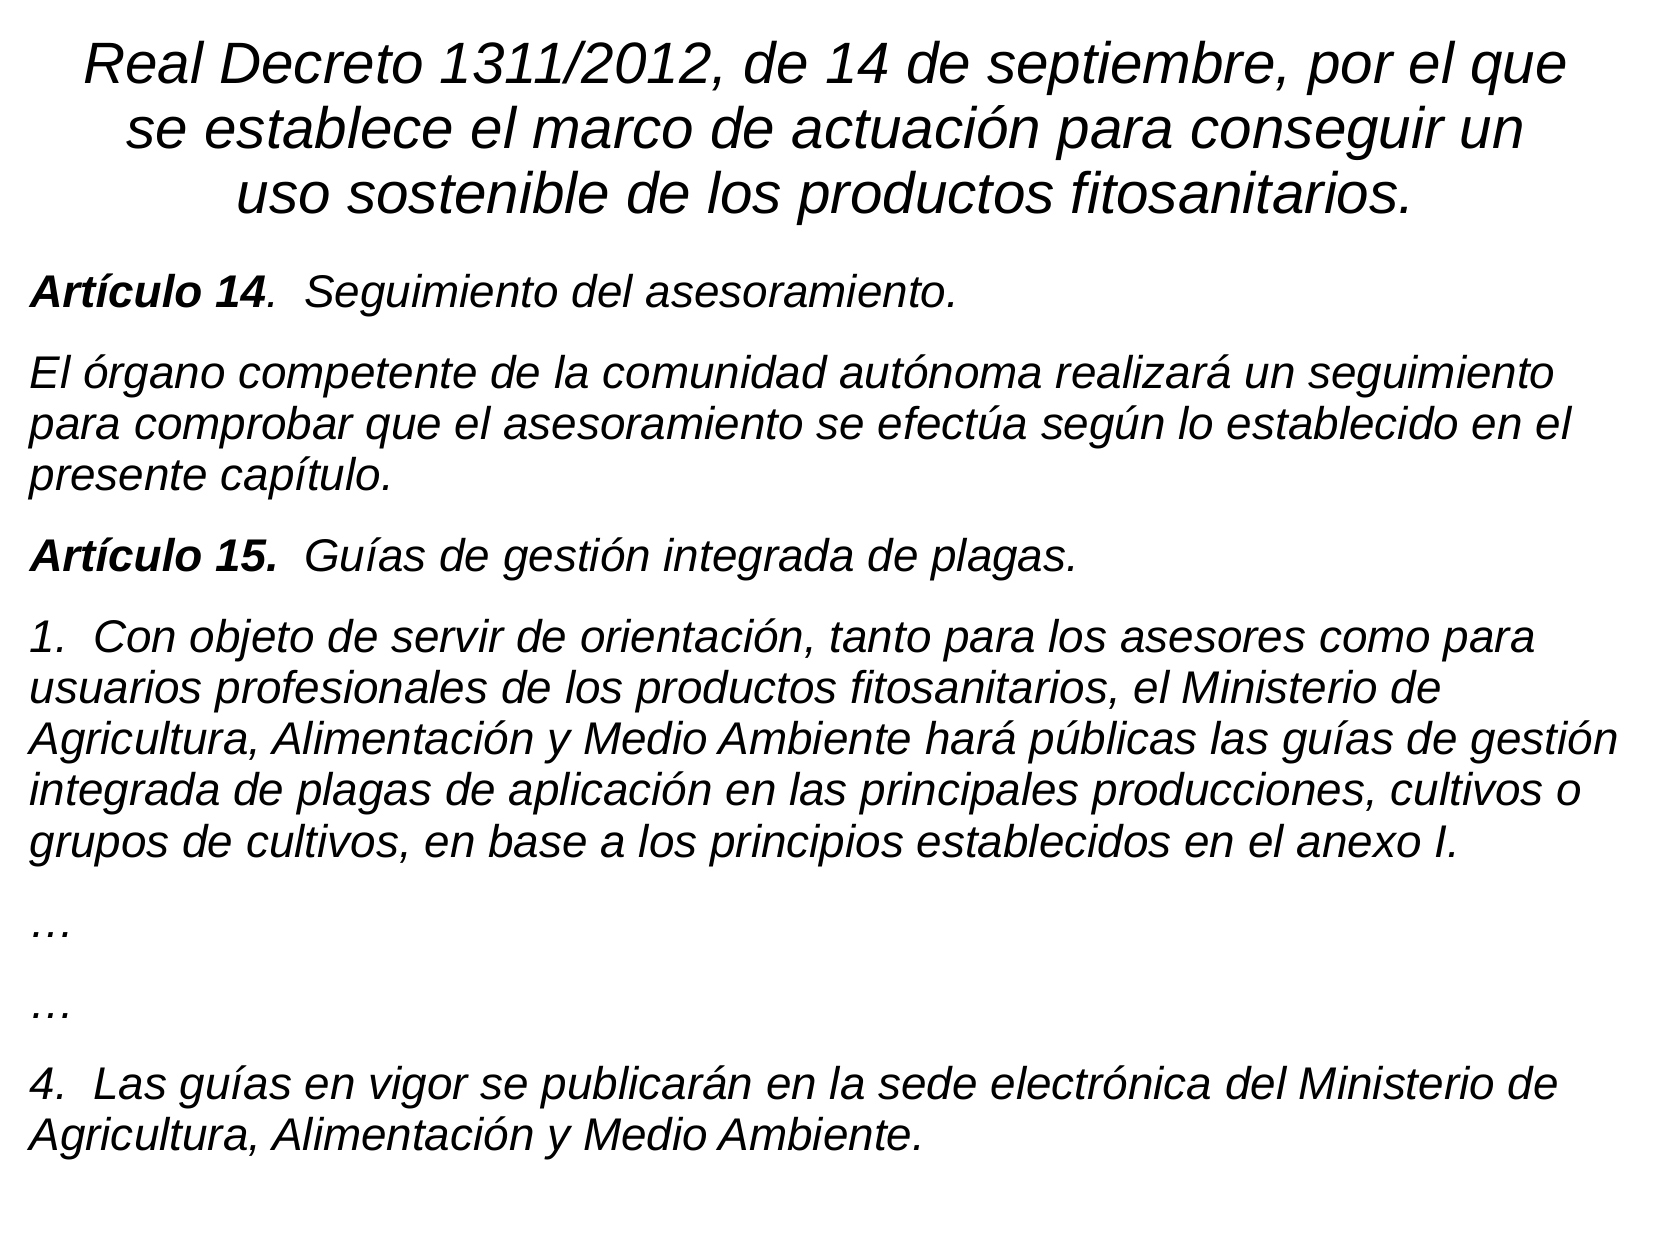

# Real Decreto 1311/2012, de 14 de septiembre, por el que se establece el marco de actuación para conseguir un uso sostenible de los productos fitosanitarios.
Artículo 14. Seguimiento del asesoramiento.
El órgano competente de la comunidad autónoma realizará un seguimiento para comprobar que el asesoramiento se efectúa según lo establecido en el presente capítulo.
Artículo 15. Guías de gestión integrada de plagas.
1. Con objeto de servir de orientación, tanto para los asesores como para usuarios profesionales de los productos fitosanitarios, el Ministerio de Agricultura, Alimentación y Medio Ambiente hará públicas las guías de gestión integrada de plagas de aplicación en las principales producciones, cultivos o grupos de cultivos, en base a los principios establecidos en el anexo I.
…
…
4. Las guías en vigor se publicarán en la sede electrónica del Ministerio de Agricultura, Alimentación y Medio Ambiente.